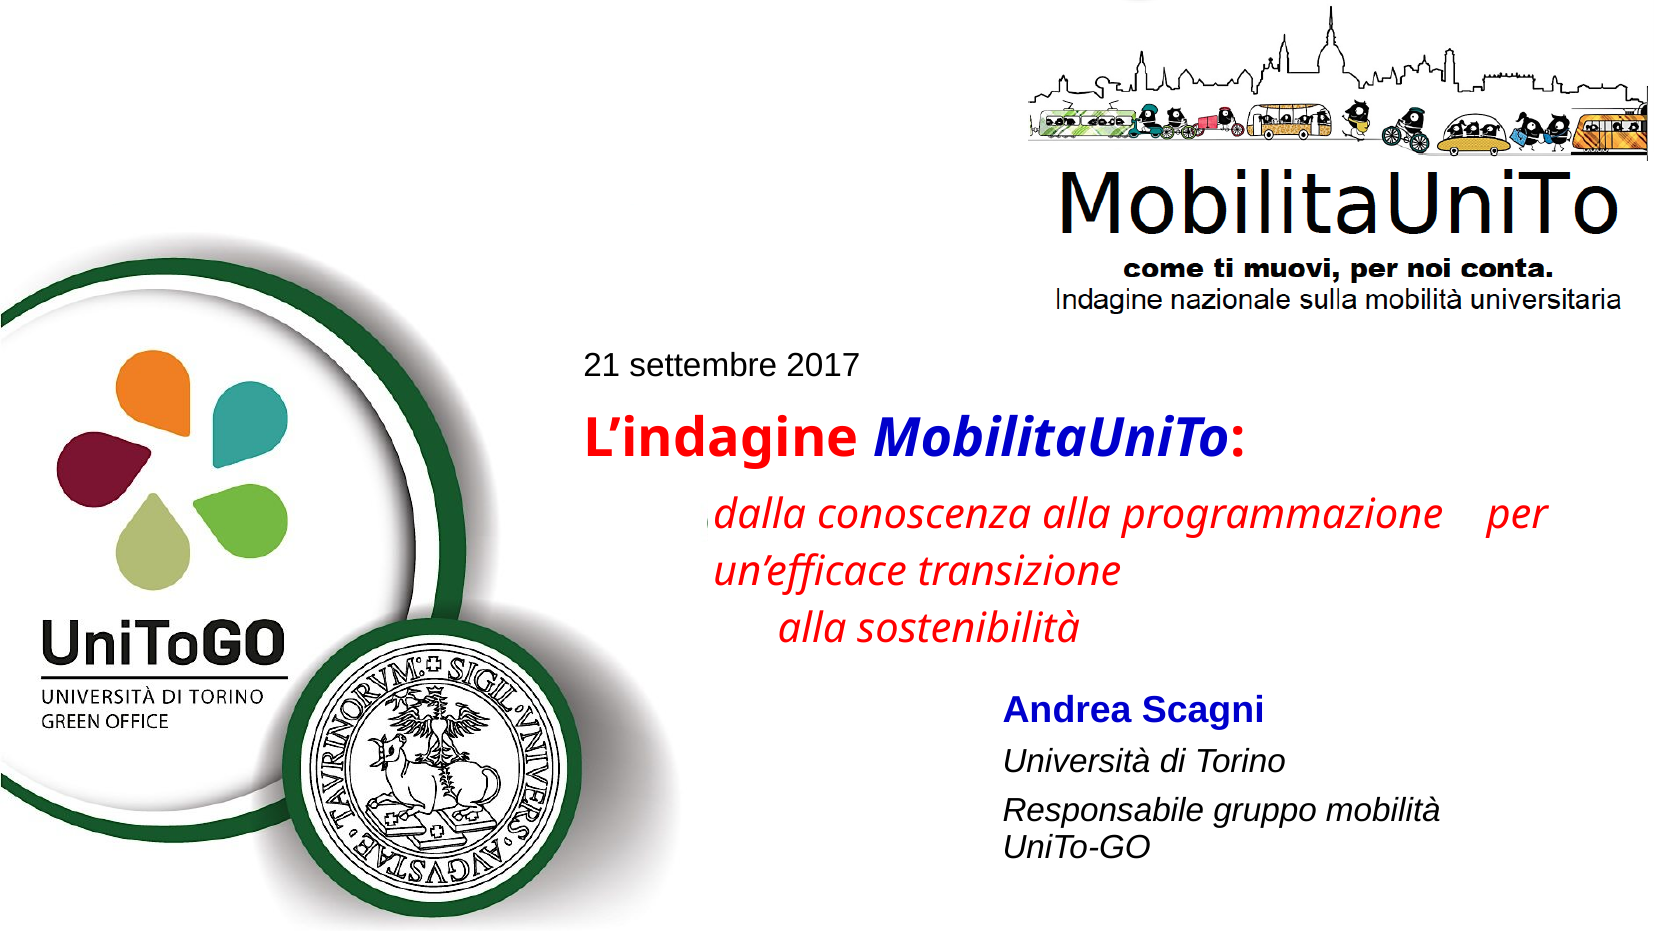

21 settembre 2017
L’indagine MobilitaUniTo:
dalla conoscenza alla programmazione per un’efficace transizione
 alla sostenibilità
Andrea Scagni
Università di Torino
Responsabile gruppo mobilità UniTo-GO